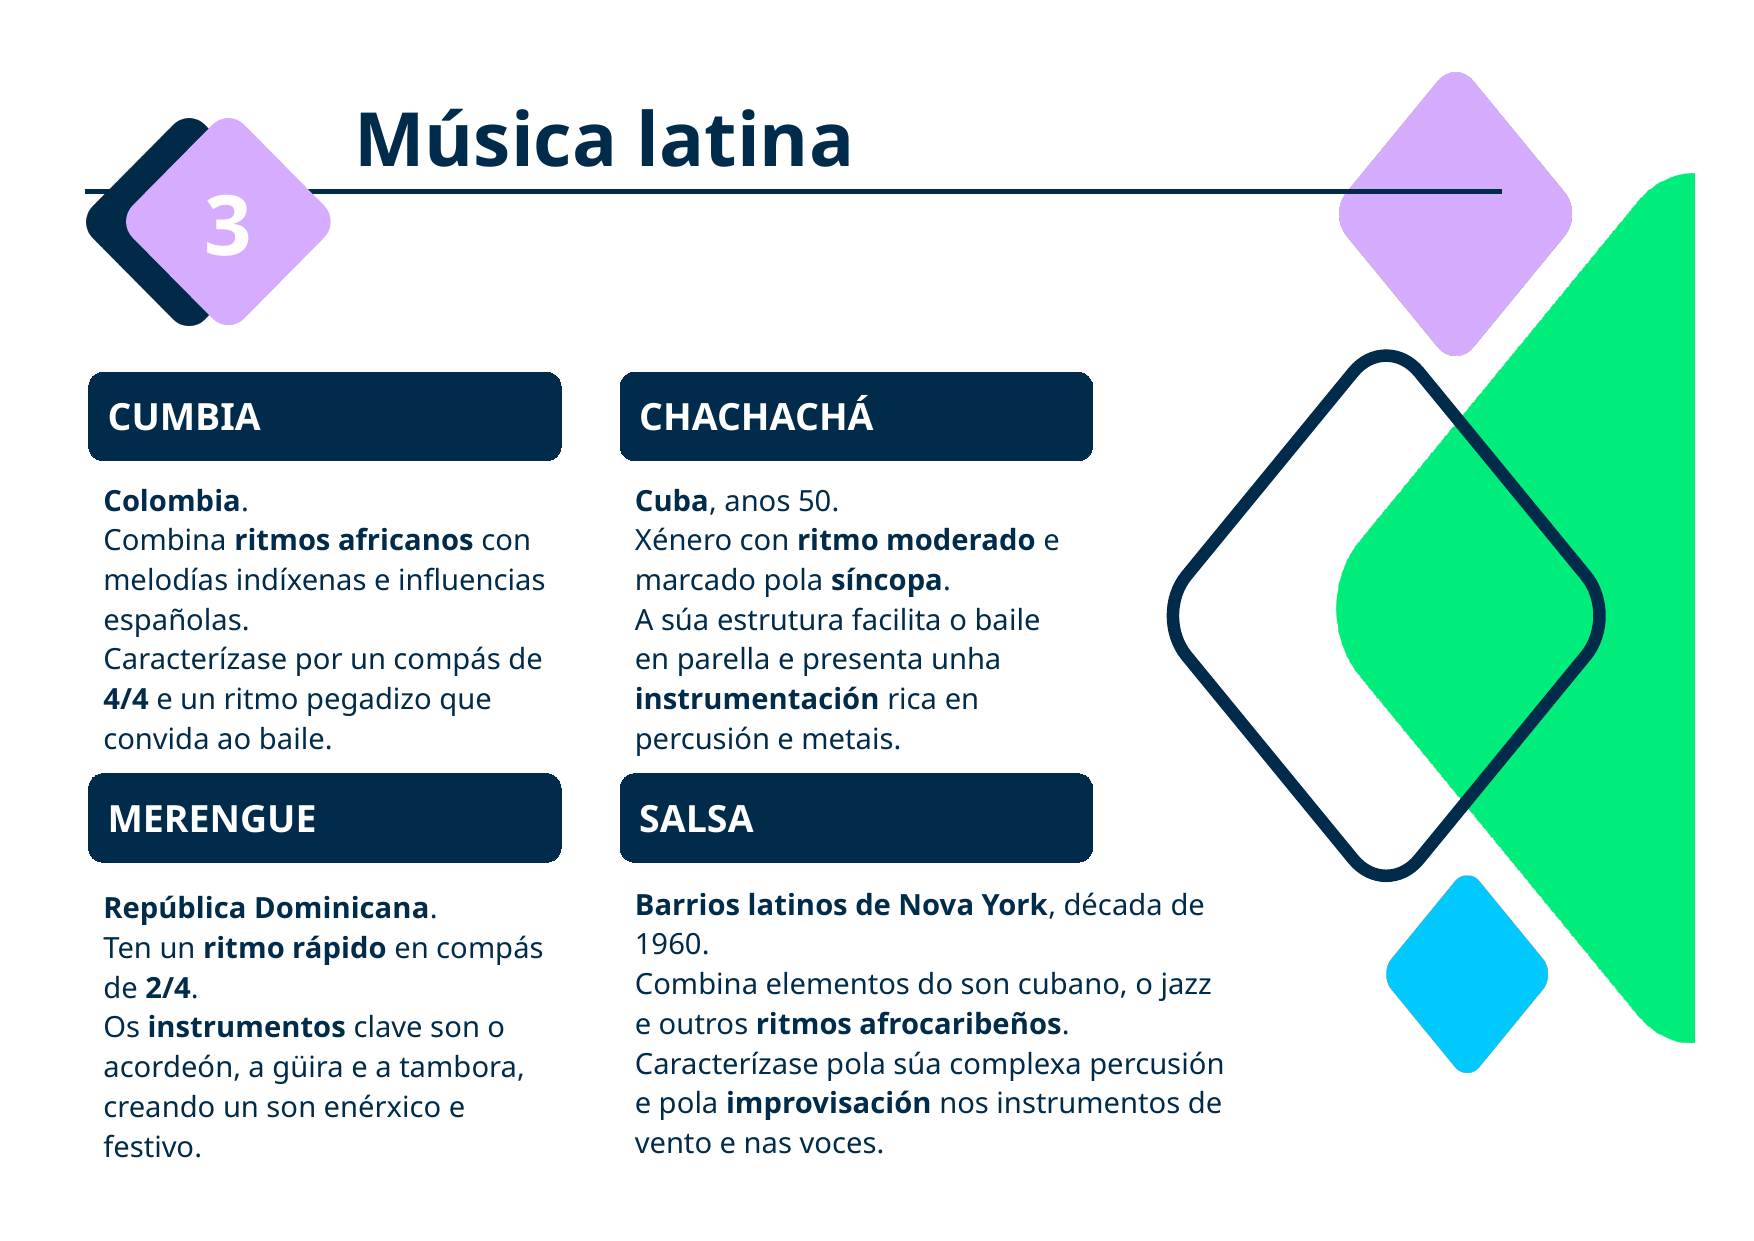

# Música latina
3
CHACHACHÁ
CUMBIA
Colombia.
Combina ritmos africanos con melodías indíxenas e influencias españolas.
Caracterízase por un compás de 4/4 e un ritmo pegadizo que convida ao baile.
Cuba, anos 50.
Xénero con ritmo moderado e marcado pola síncopa.
A súa estrutura facilita o baile en parella e presenta unha instrumentación rica en percusión e metais.
MERENGUE
SALSA
Barrios latinos de Nova York, década de 1960.
Combina elementos do son cubano, o jazz e outros ritmos afrocaribeños.
Caracterízase pola súa complexa percusión e pola improvisación nos instrumentos de vento e nas voces.
República Dominicana.
Ten un ritmo rápido en compás de 2/4.
Os instrumentos clave son o acordeón, a güira e a tambora, creando un son enérxico e festivo.